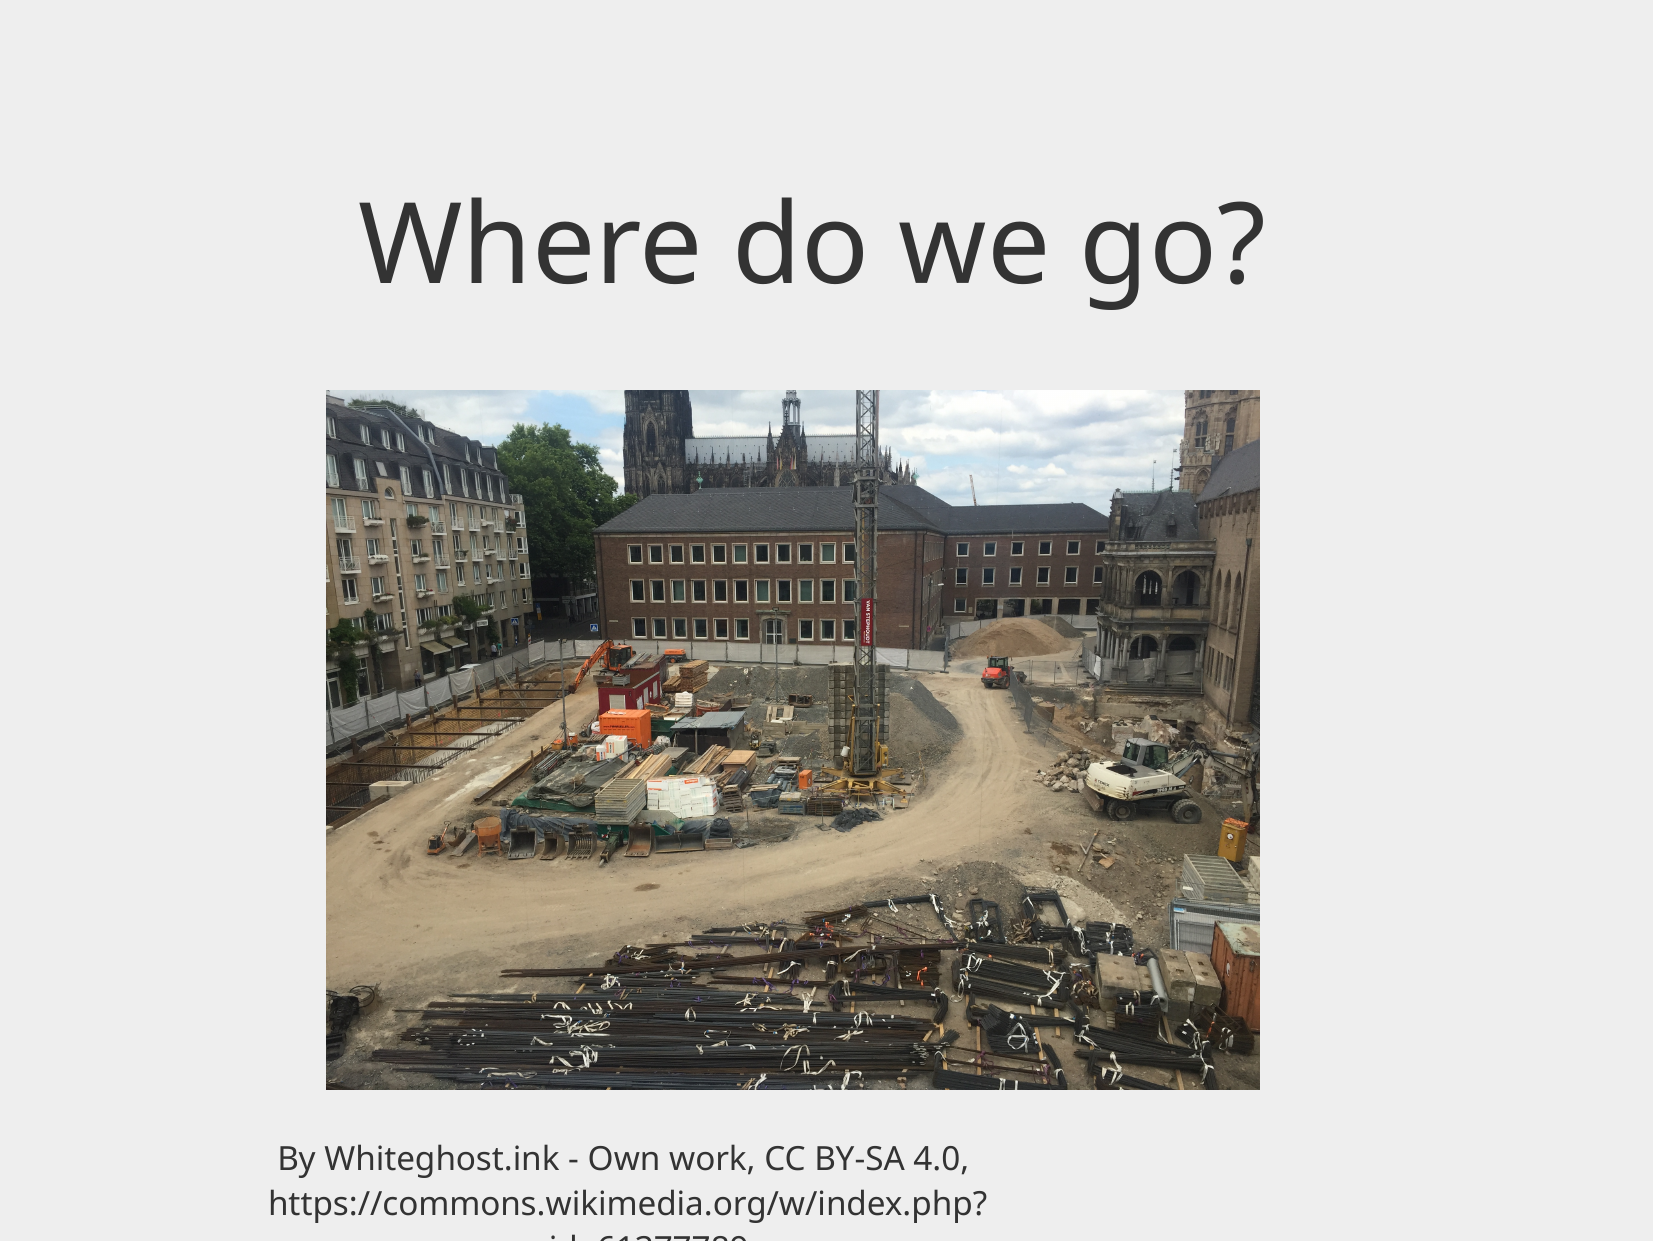

# Where do we go?
By Whiteghost.ink - Own work, CC BY-SA 4.0,
 https://commons.wikimedia.org/w/index.php?curid=61377789